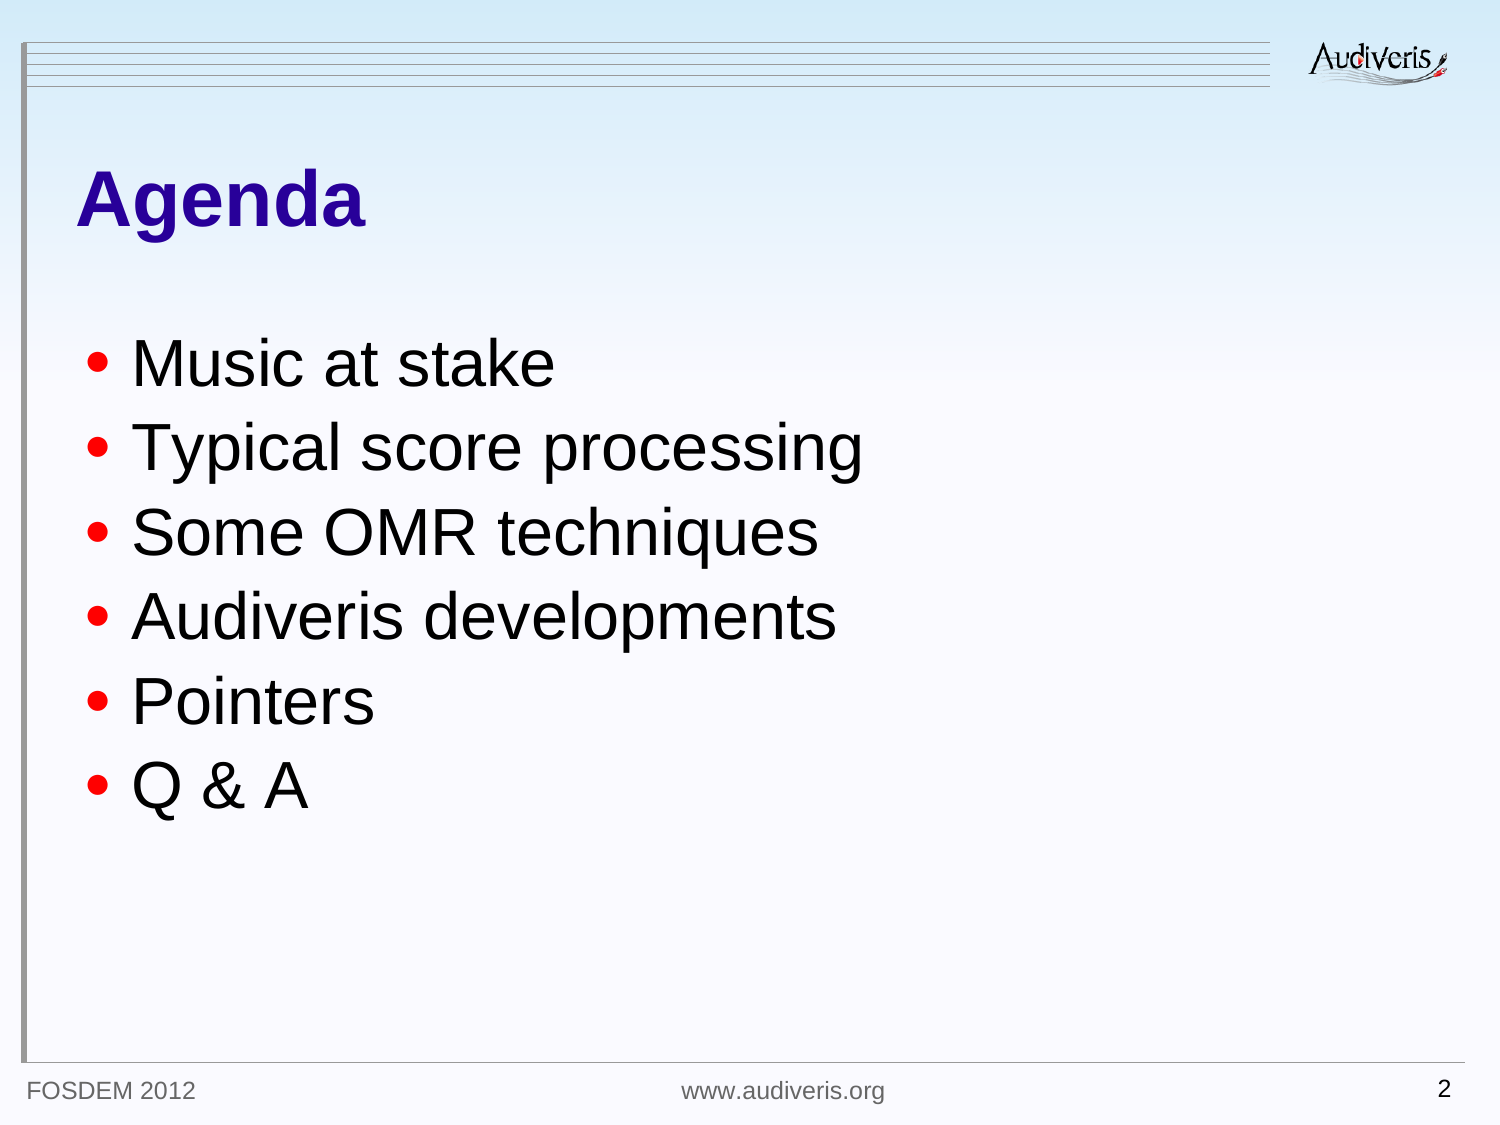

# Agenda
Music at stake
Typical score processing
Some OMR techniques
Audiveris developments
Pointers
Q & A